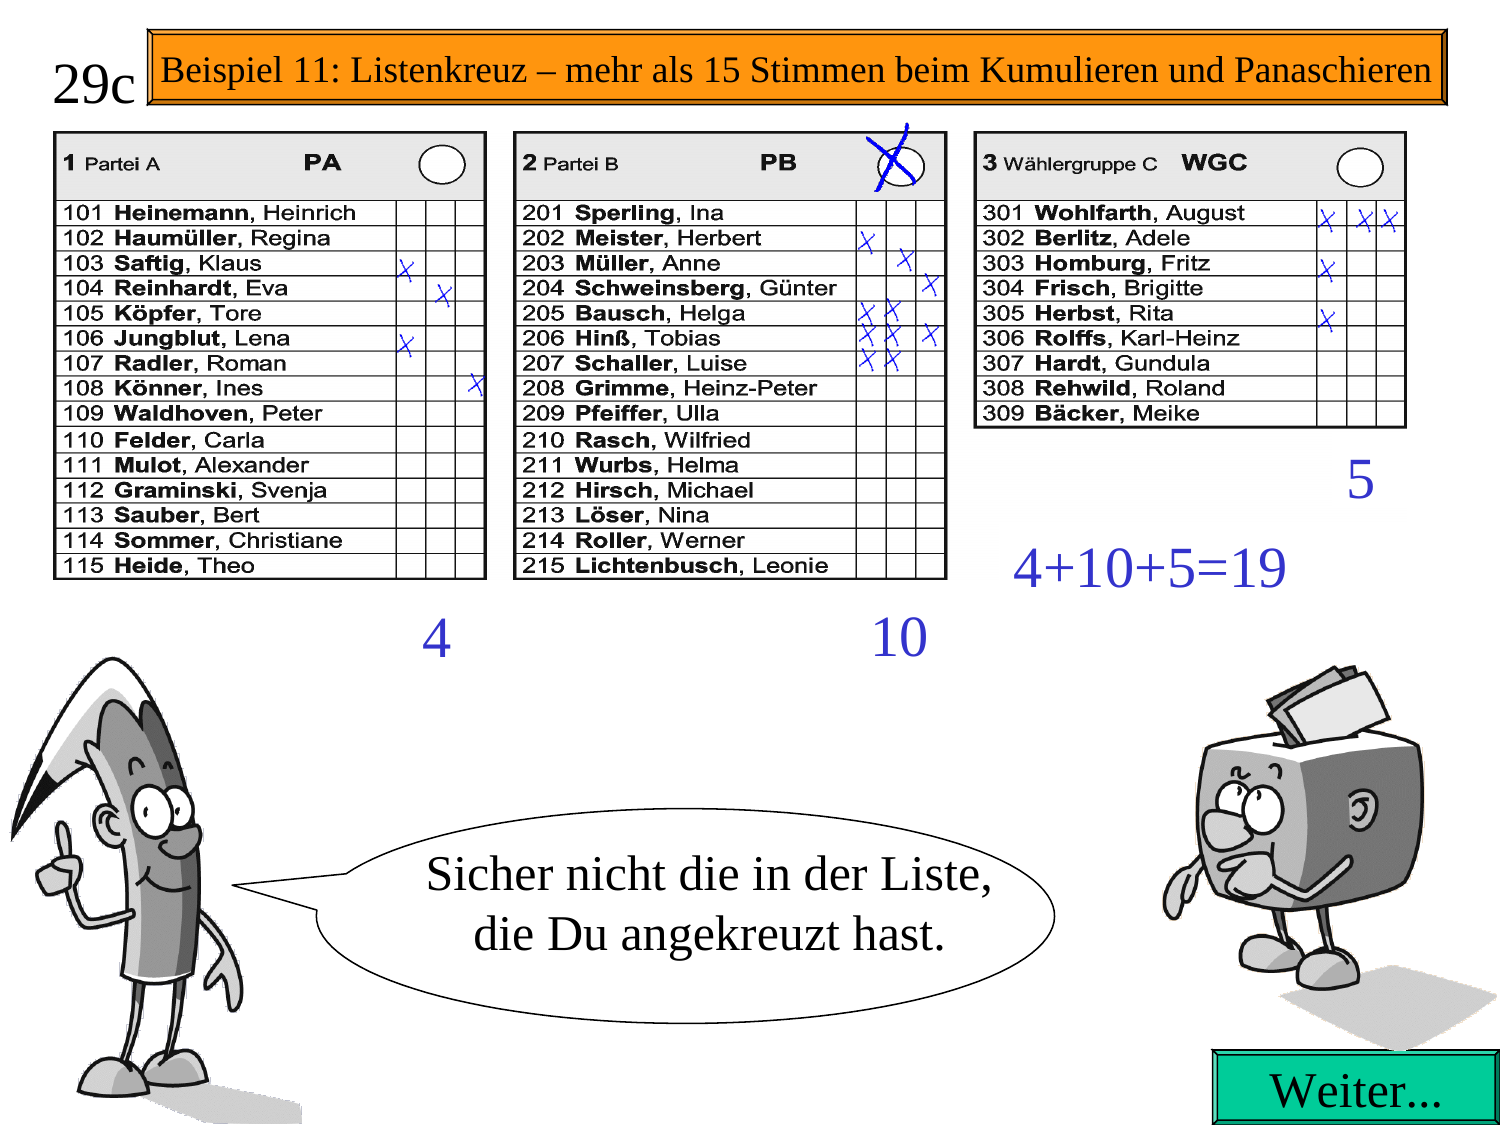

Beispiel 11: Listenkreuz – mehr als 15 Stimmen beim Kumulieren und Panaschieren
29c
5
4+10+5=19
10
4
Sicher nicht die in der Liste,
die Du angekreuzt hast.
Weiter...